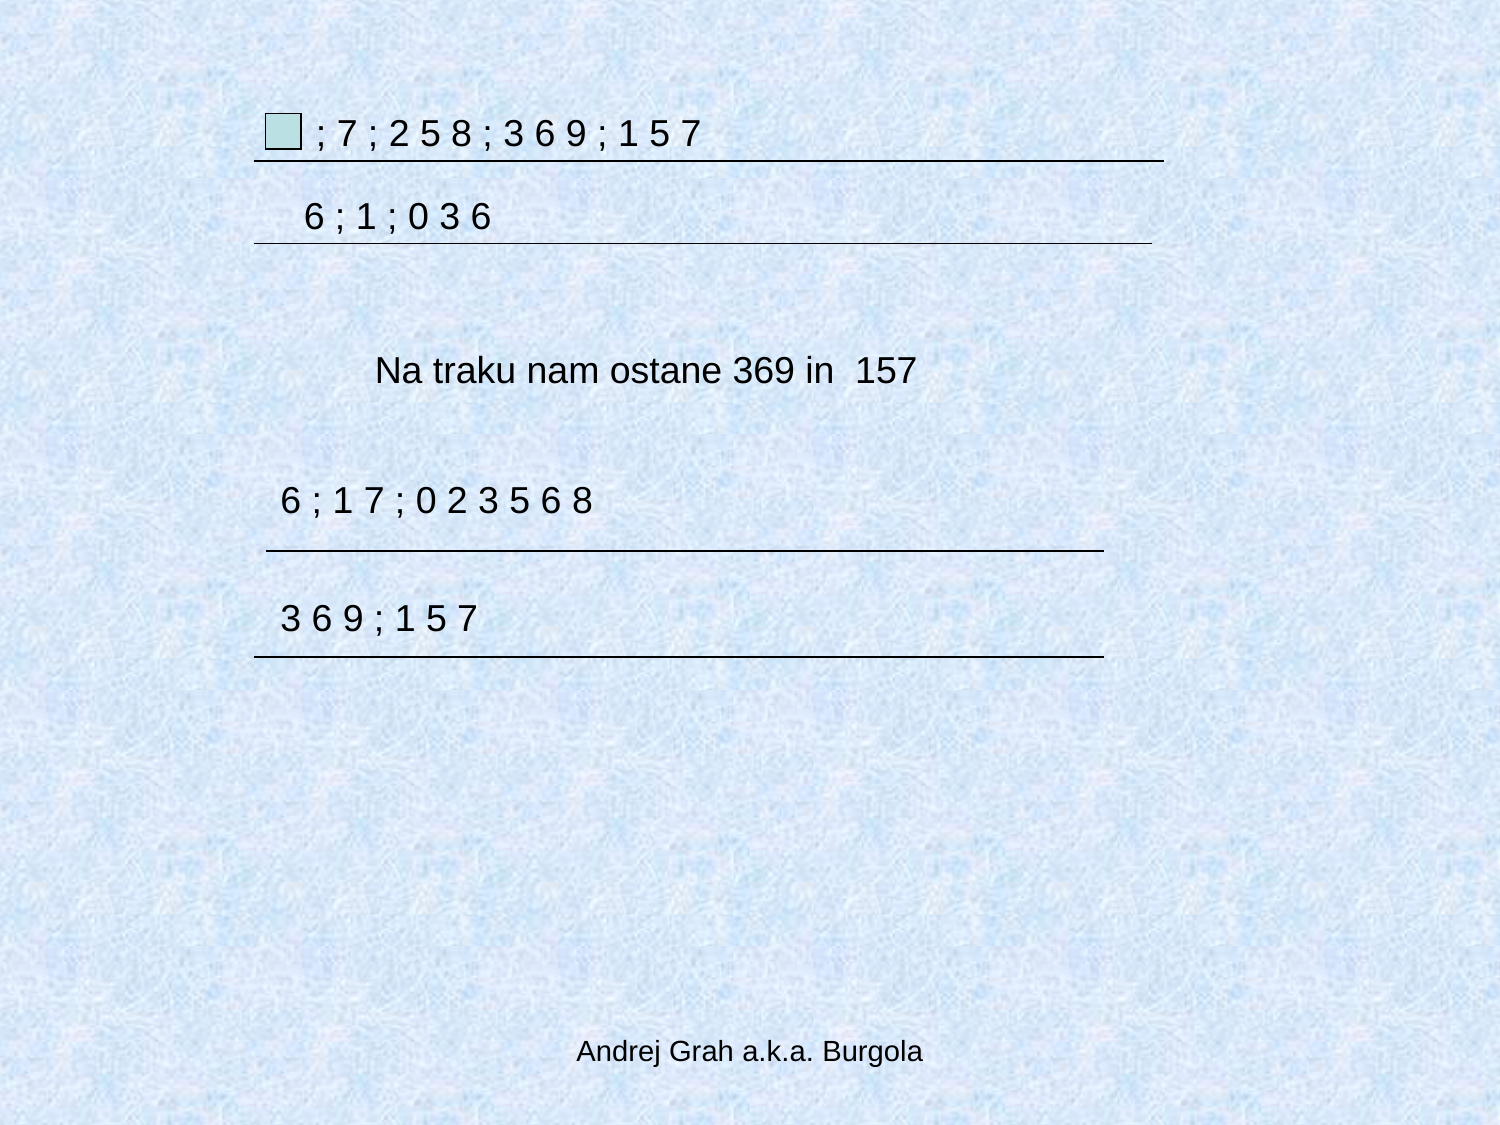

; 7 ; 2 5 8 ; 3 6 9 ; 1 5 7
6 ; 1 ; 0 3 6
Na traku nam ostane 369 in 157
6 ; 1 7 ; 0 2 3 5 6 8
3 6 9 ; 1 5 7
Andrej Grah a.k.a. Burgola